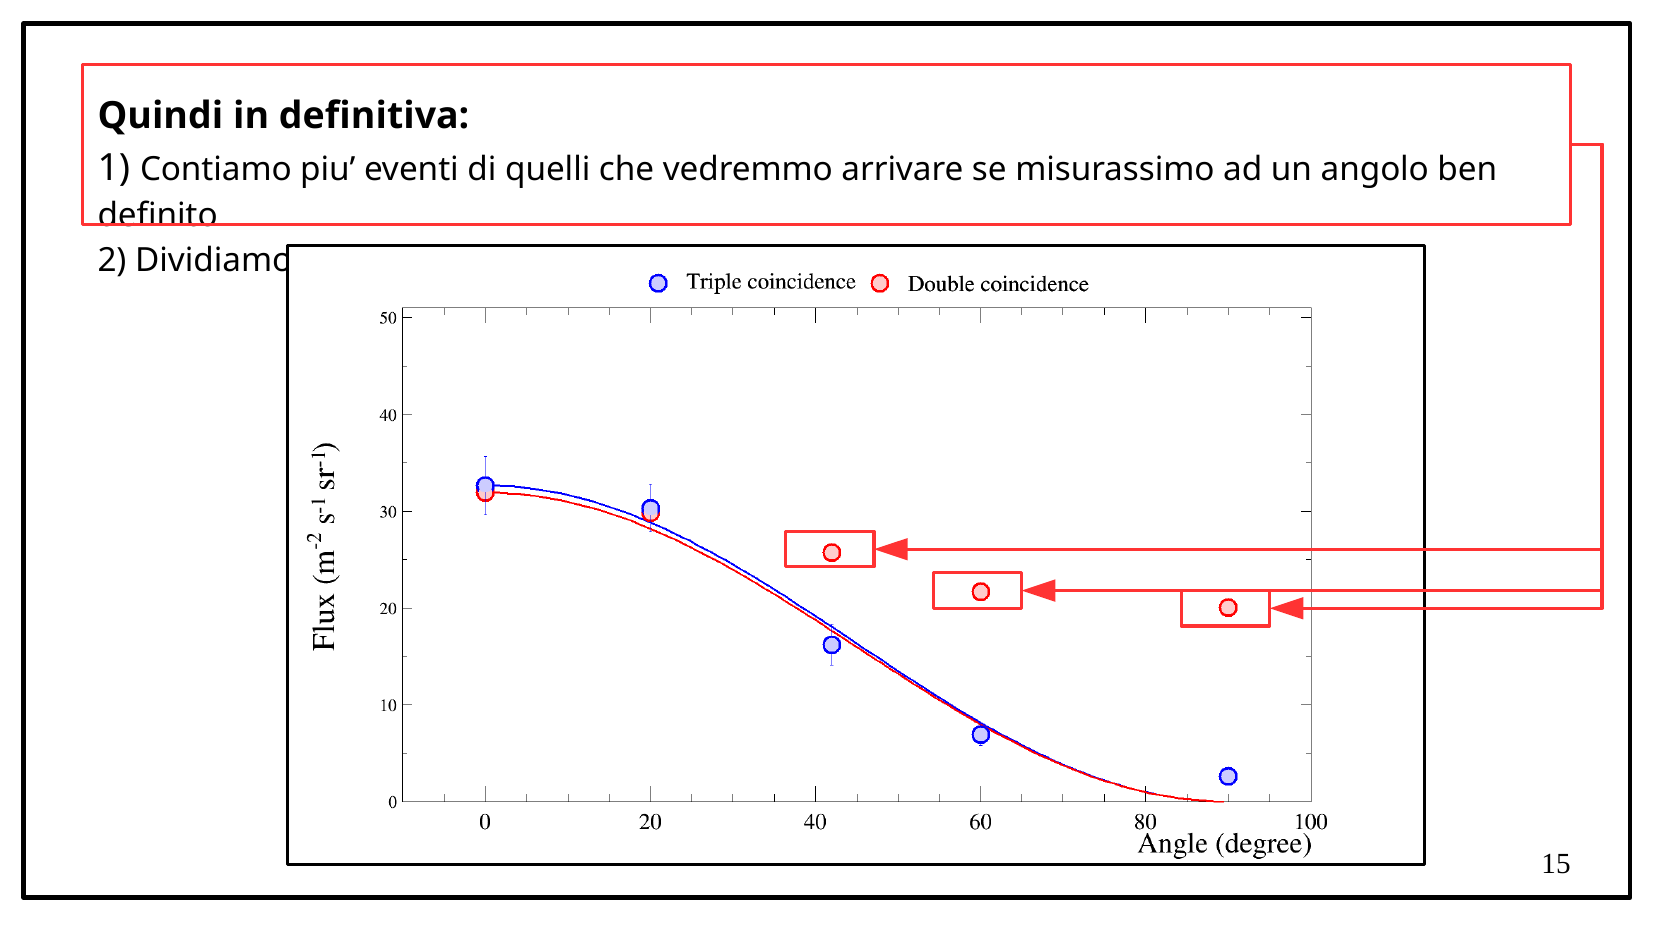

Quindi in definitiva:
1) Contiamo piu’ eventi di quelli che vedremmo arrivare se misurassimo ad un angolo ben definito
2) Dividiamo per una accettanza troppo piccola
15